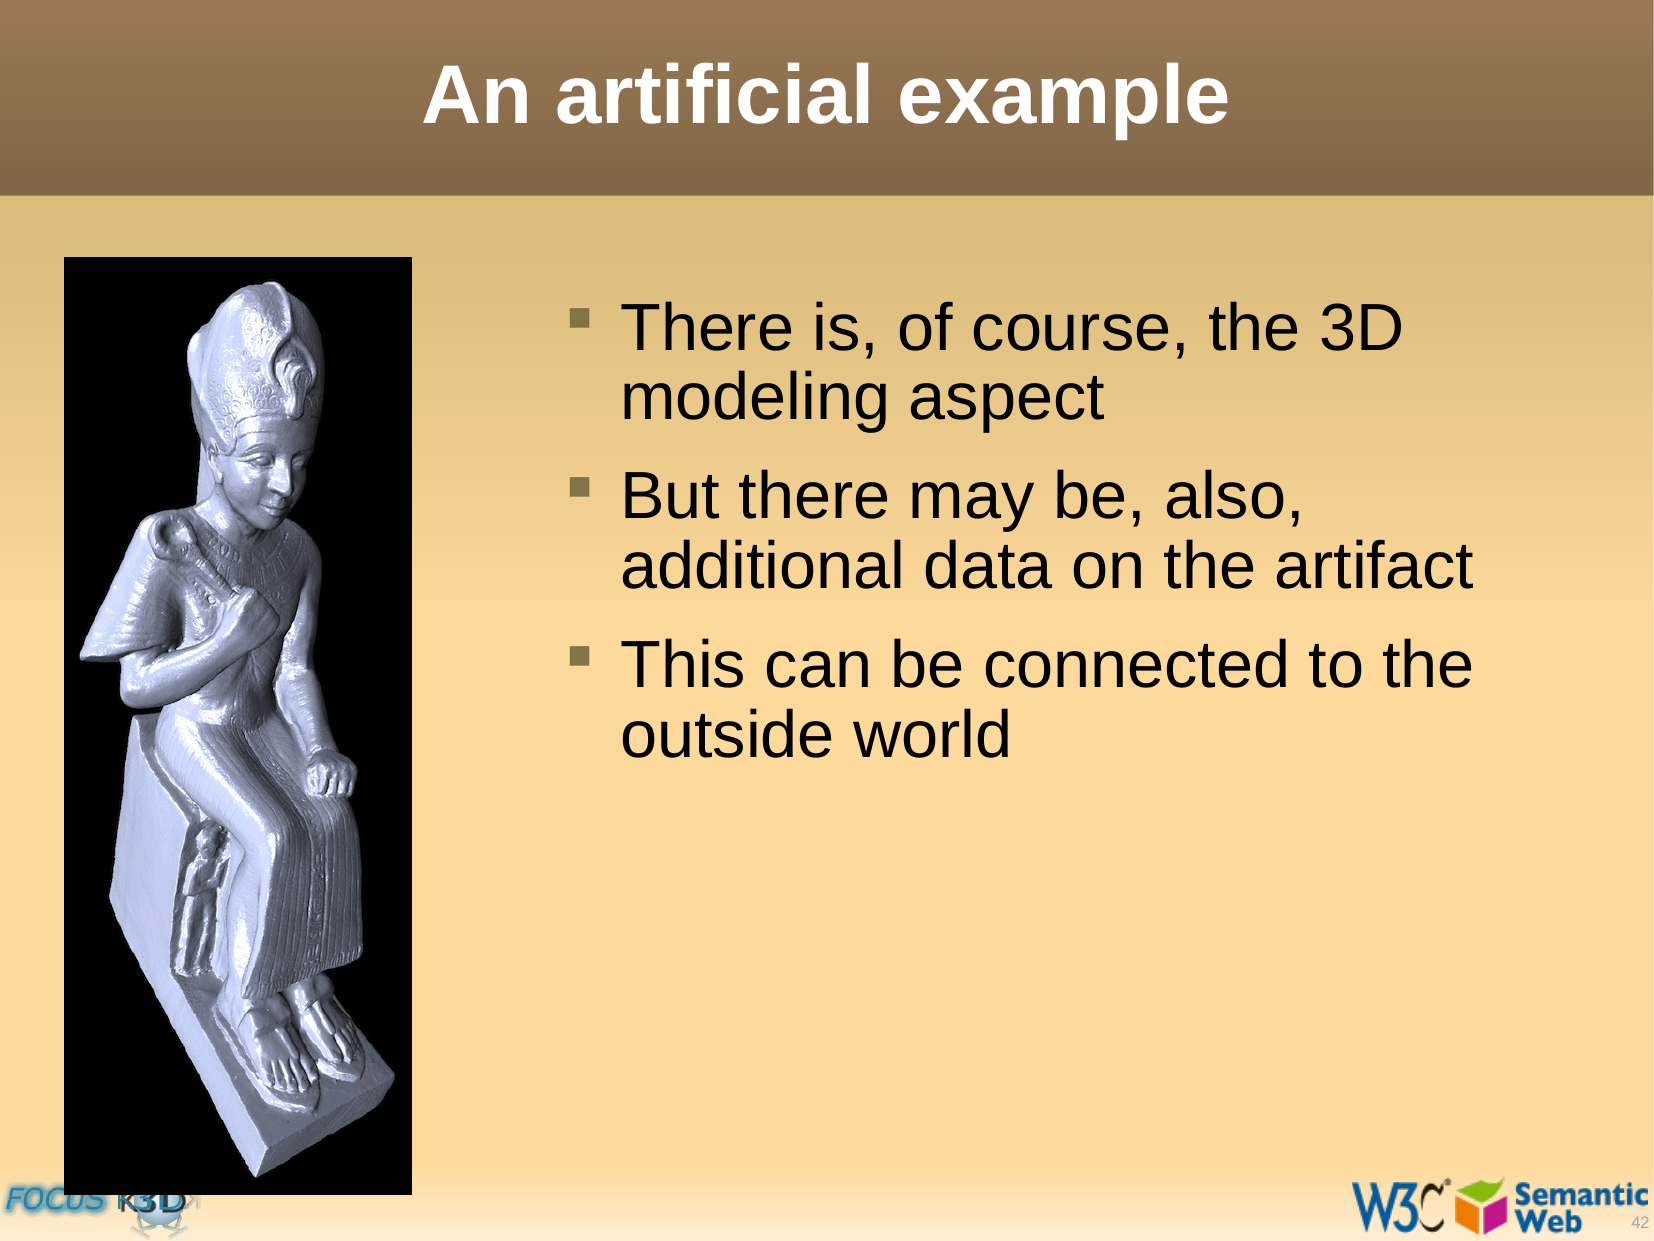

# An artificial example
There is, of course, the 3D modeling aspect
But there may be, also, additional data on the artifact
This can be connected to the outside world